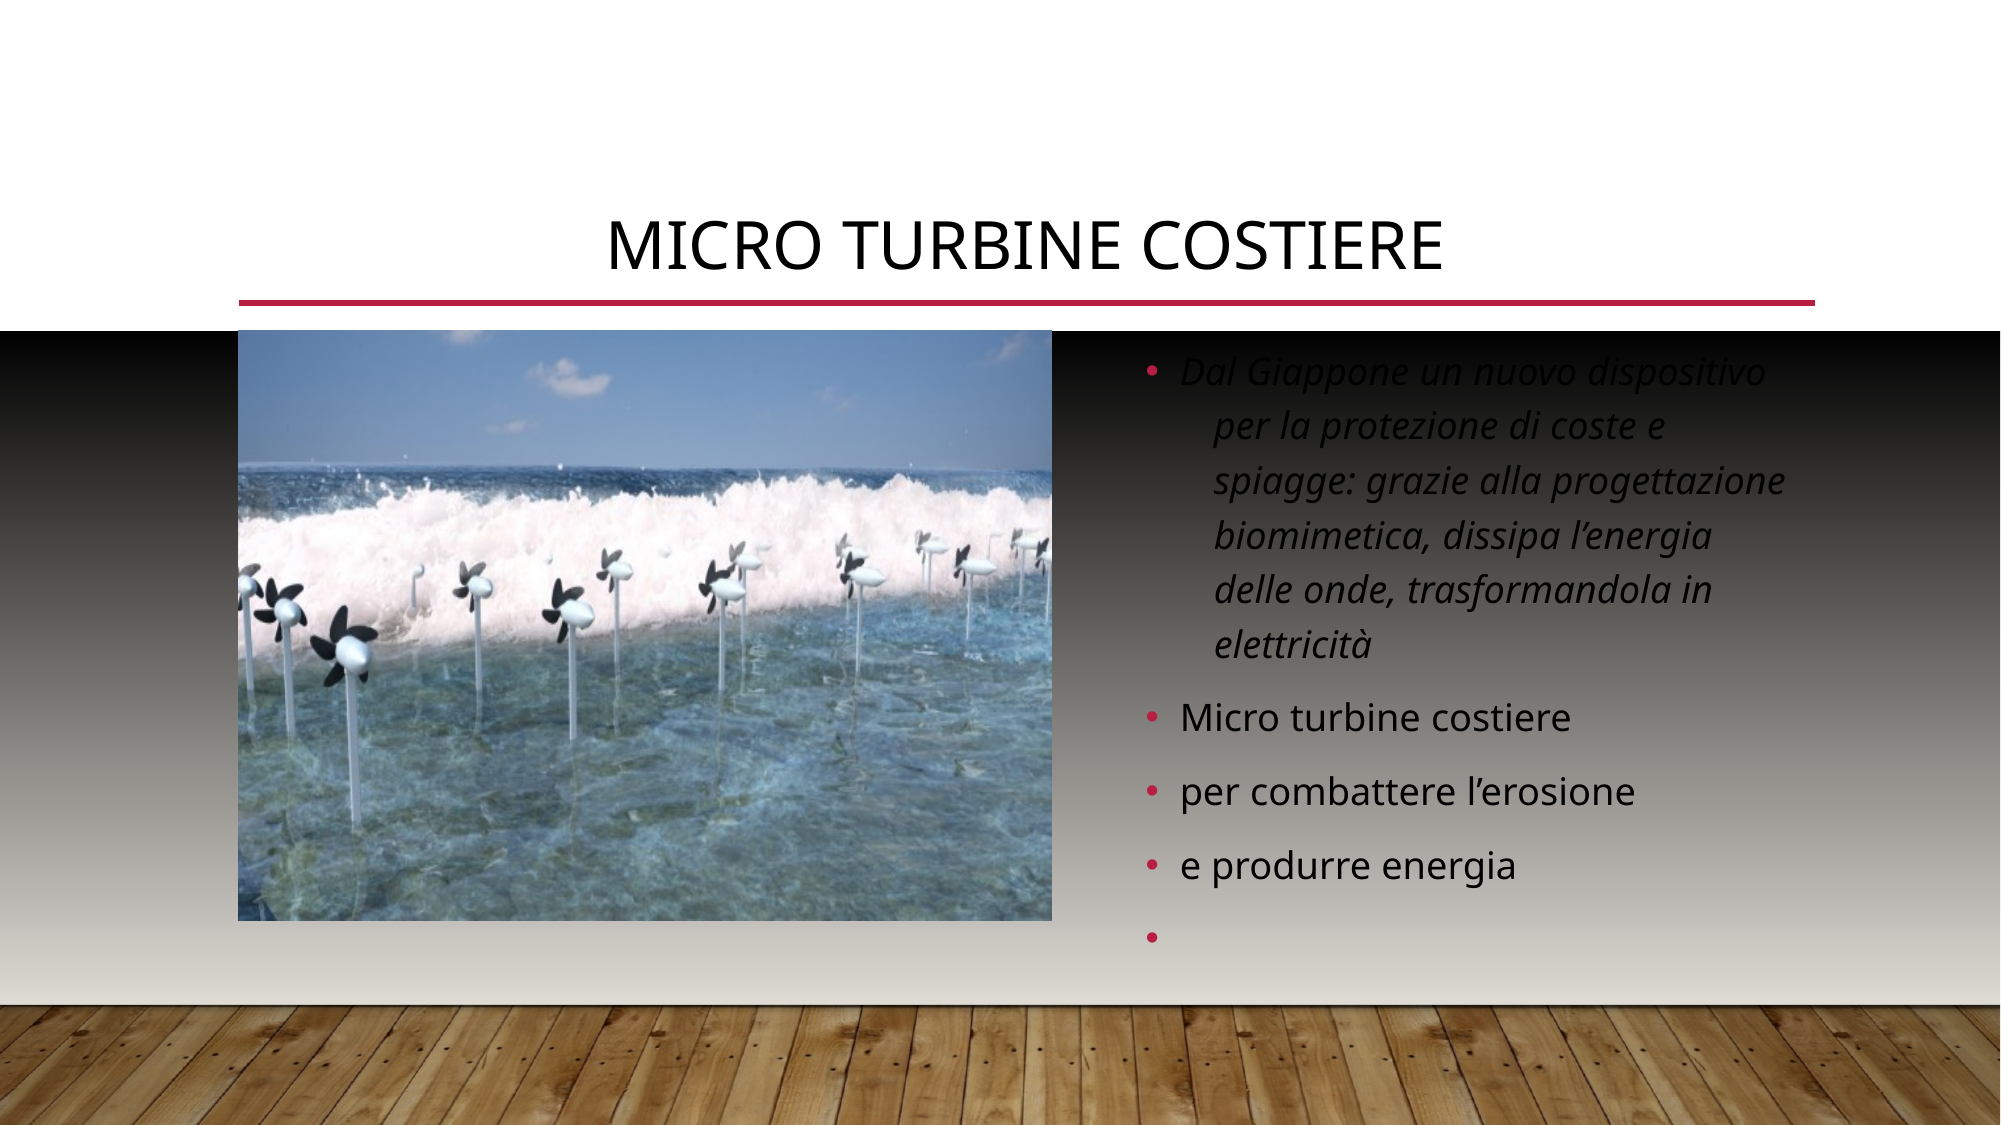

# Micro turbine costiere
Dal Giappone un nuovo dispositivo per la protezione di coste e spiagge: grazie alla progettazione biomimetica, dissipa l’energia delle onde, trasformandola in elettricità
Micro turbine costiere
per combattere l’erosione
e produrre energia